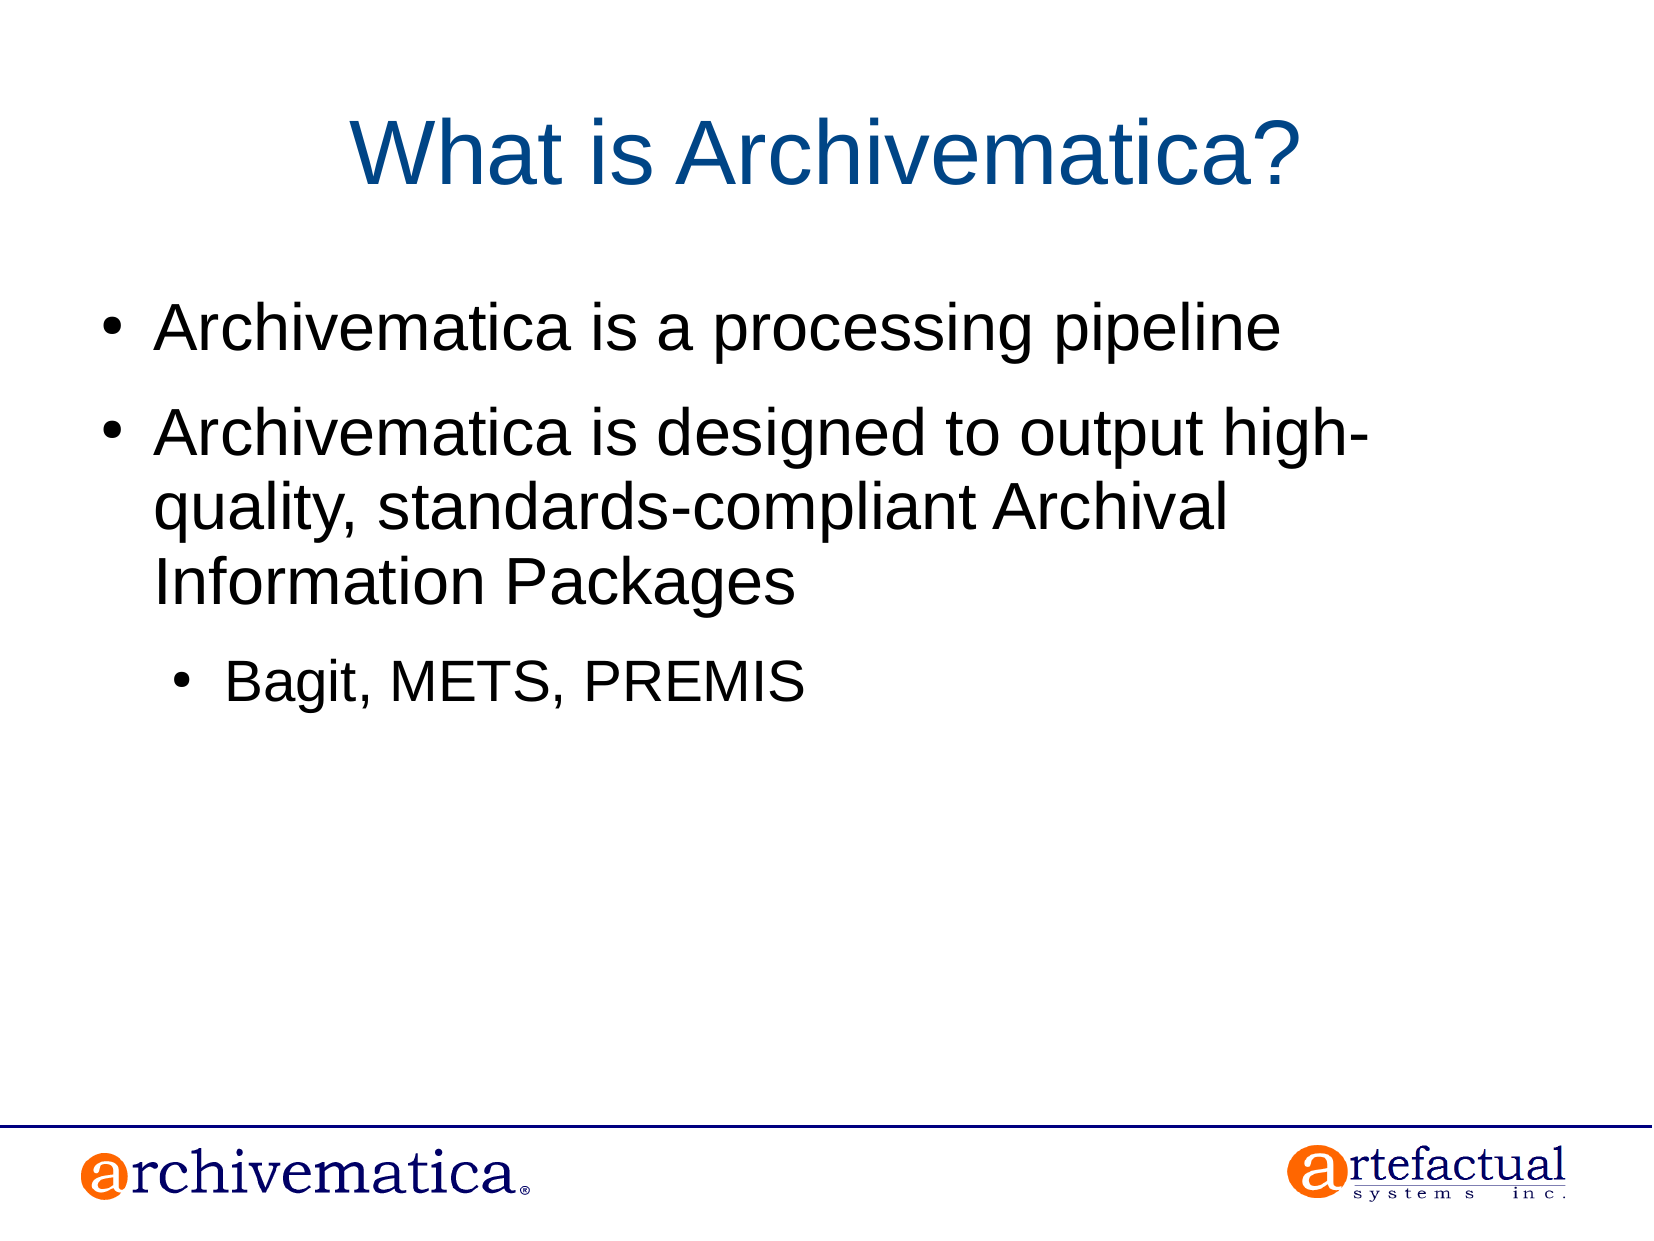

# What is Archivematica?
Archivematica is a processing pipeline
Archivematica is designed to output high-quality, standards-compliant Archival Information Packages
Bagit, METS, PREMIS